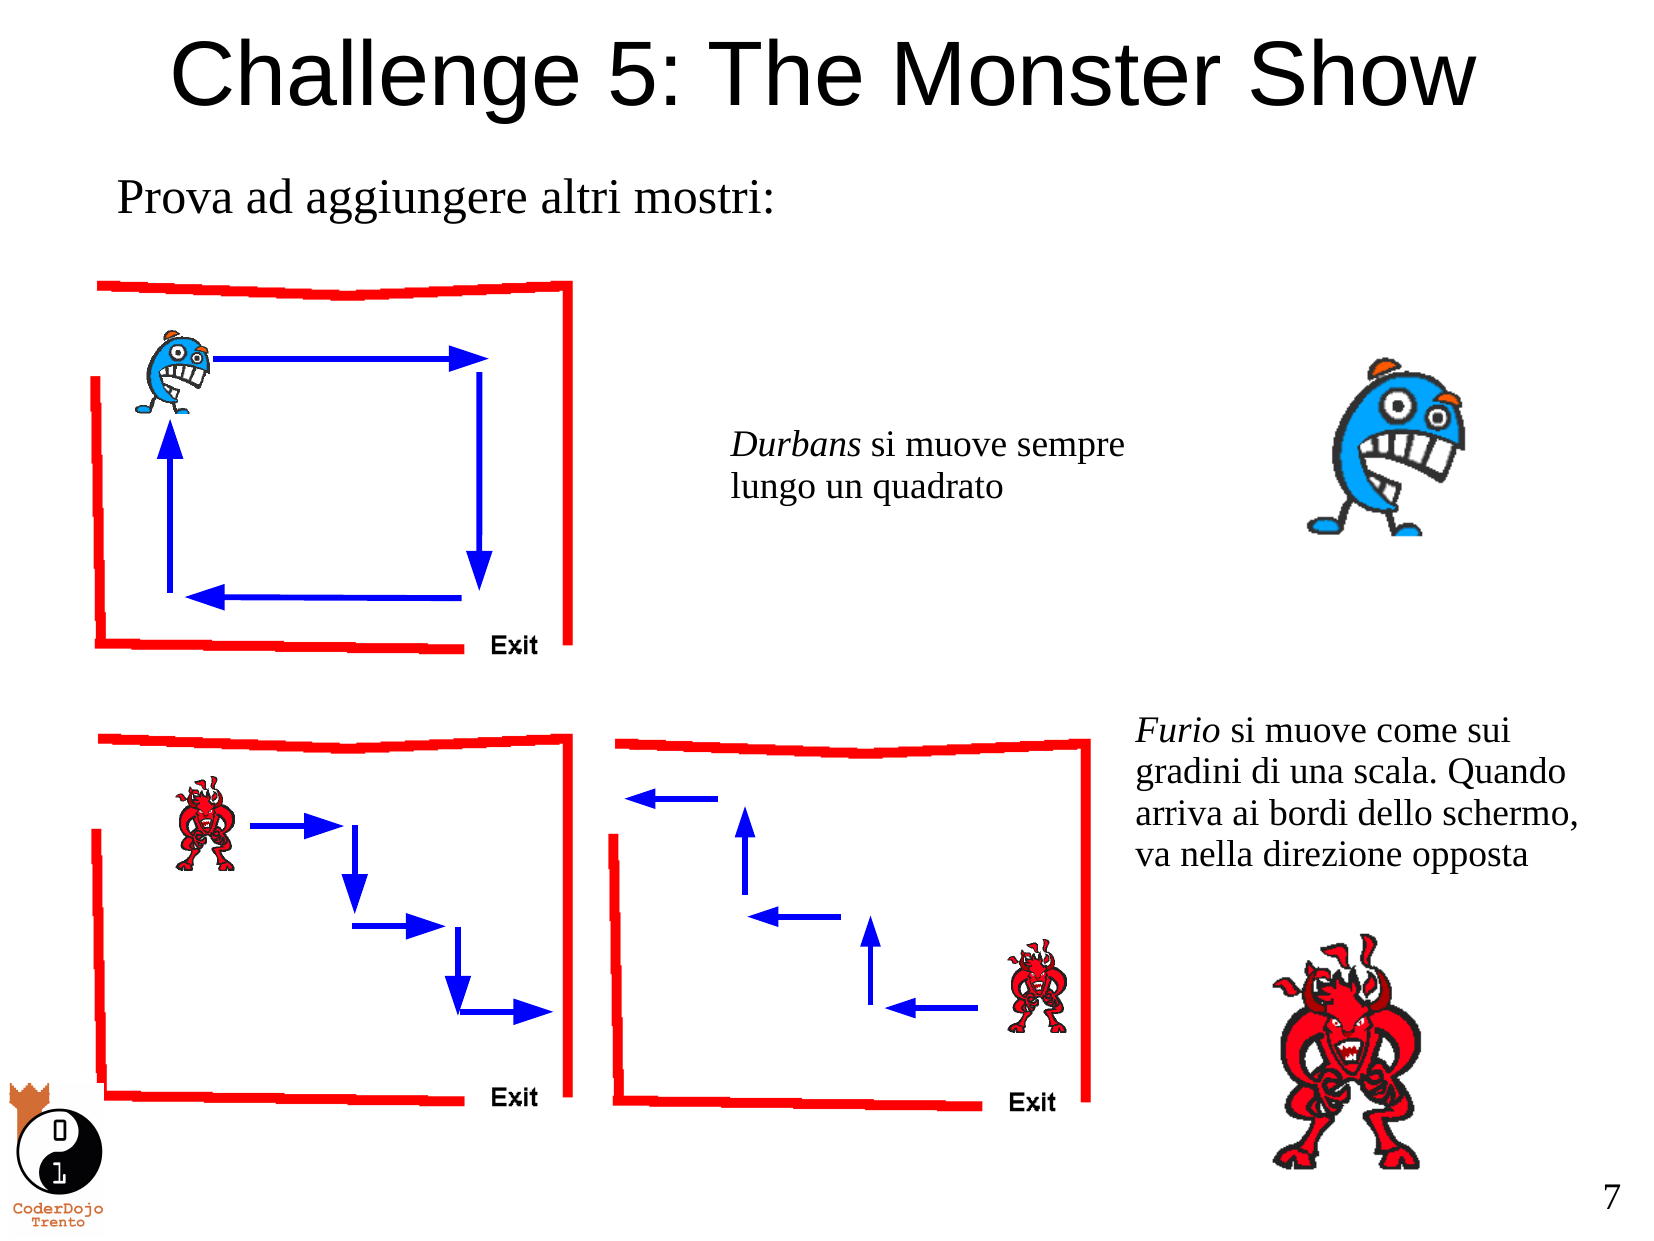

# Challenge 5: The Monster Show
Prova ad aggiungere altri mostri:
Durbans si muove sempre lungo un quadrato
Furio si muove come sui gradini di una scala. Quando arriva ai bordi dello schermo, va nella direzione opposta
7